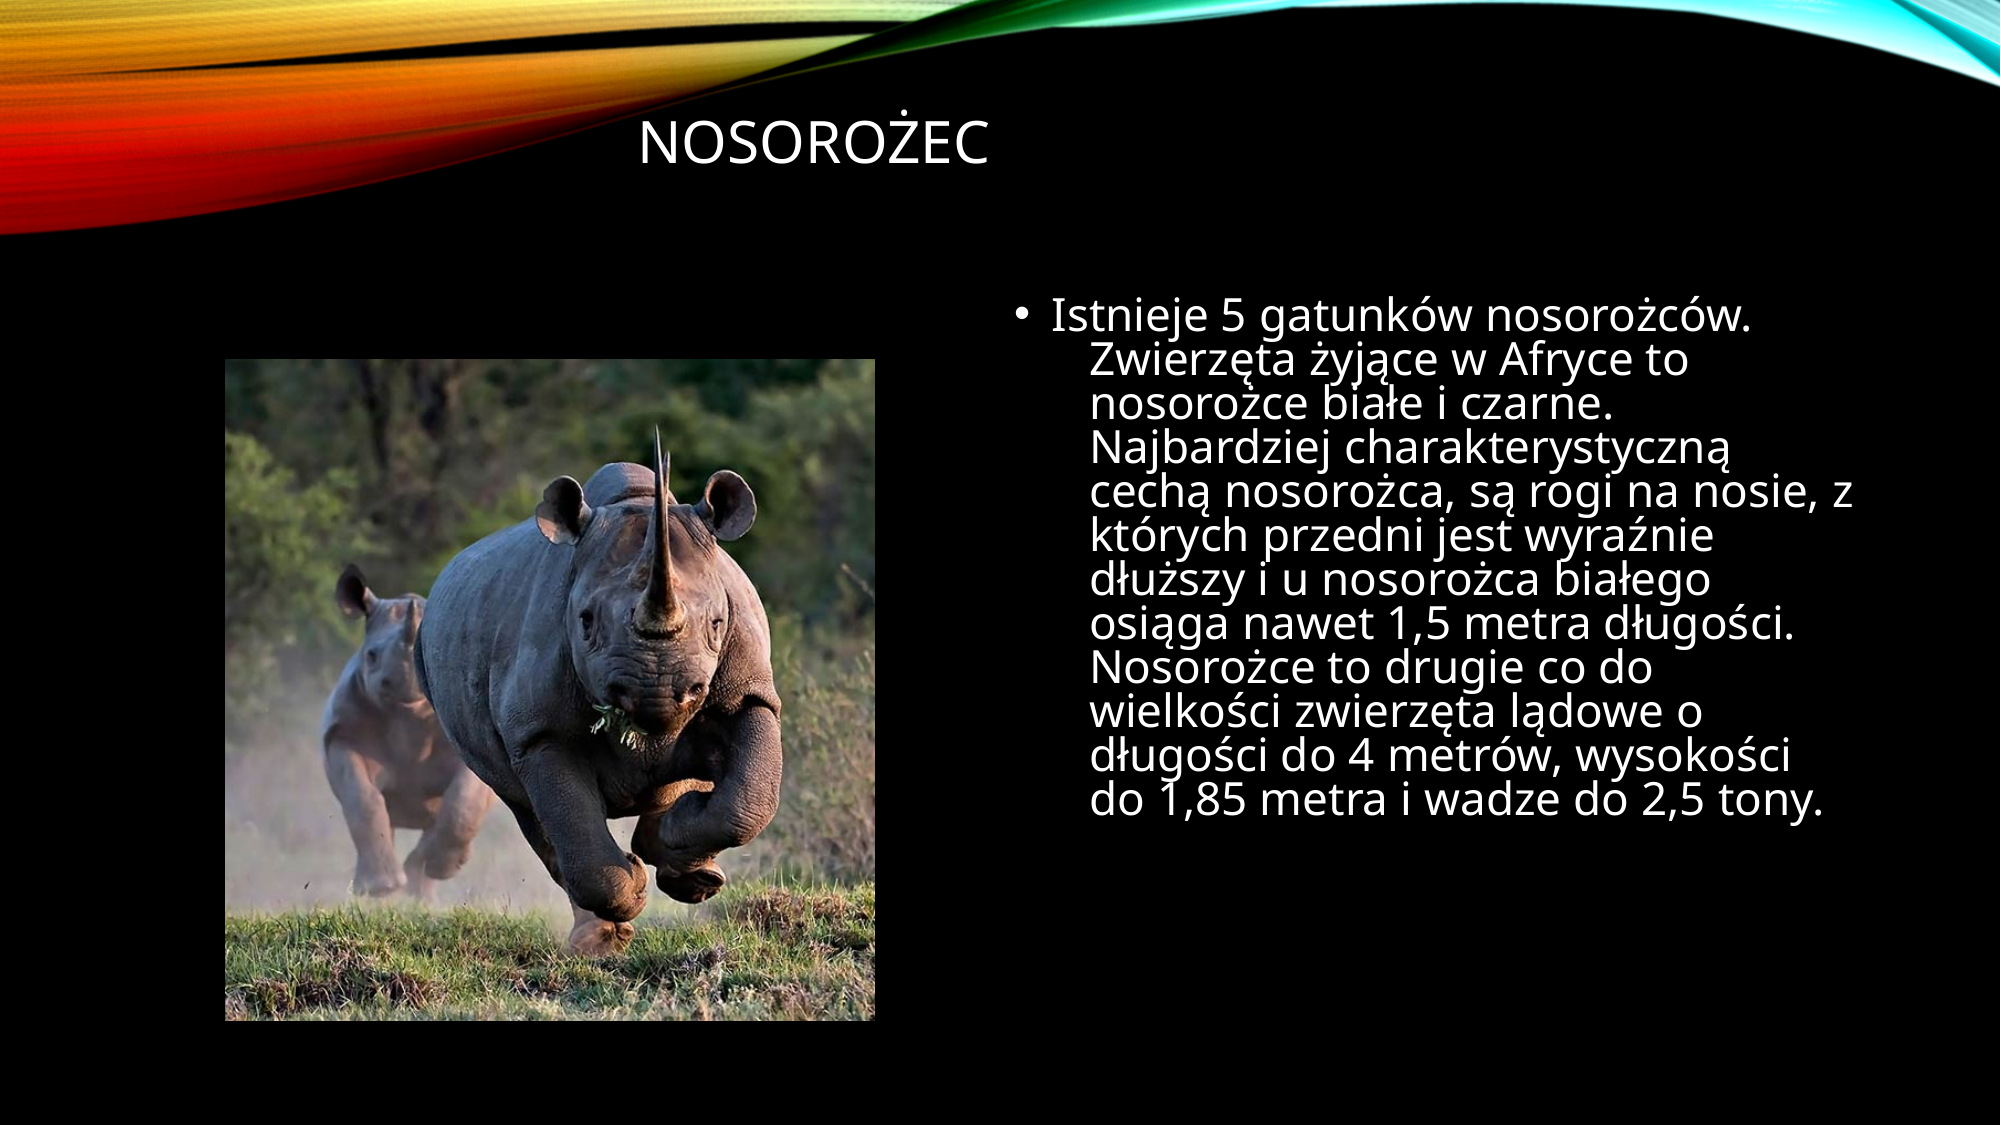

# Nosorożec
Istnieje 5 gatunków nosorożców. Zwierzęta żyjące w Afryce to nosorożce białe i czarne. Najbardziej charakterystyczną cechą nosorożca, są rogi na nosie, z których przedni jest wyraźnie dłuższy i u nosorożca białego osiąga nawet 1,5 metra długości. Nosorożce to drugie co do wielkości zwierzęta lądowe o długości do 4 metrów, wysokości do 1,85 metra i wadze do 2,5 tony.